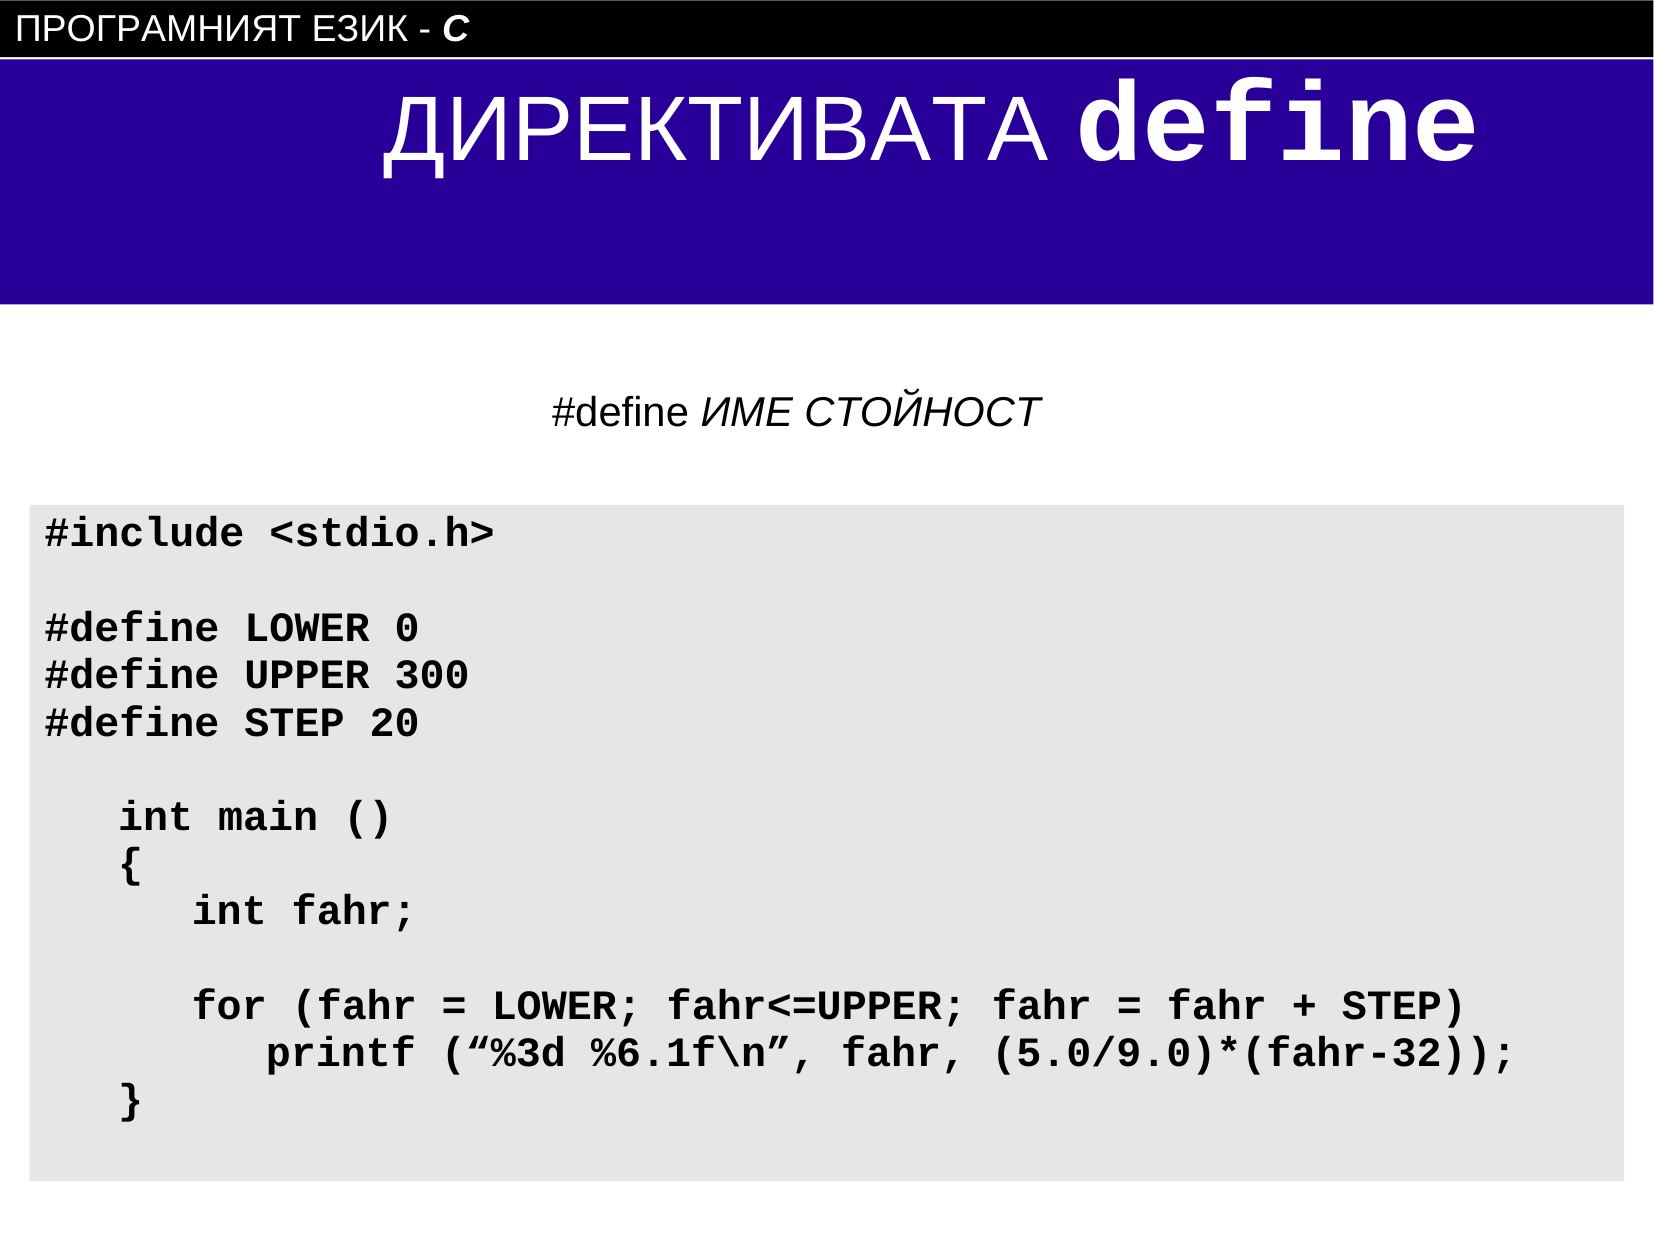

ПРОГРАМНИЯT ЕЗИК - С
					ДИРЕКТИВАТА define
#define ИМЕ СТОЙНОСТ
#include <stdio.h>
#define LOWER 0
#define UPPER 300
#define STEP 20
	int main ()
	{
		int fahr;
		for (fahr = LOWER; fahr<=UPPER; fahr = fahr + STEP)
			printf (“%3d %6.1f\n”, fahr, (5.0/9.0)*(fahr-32));
	}